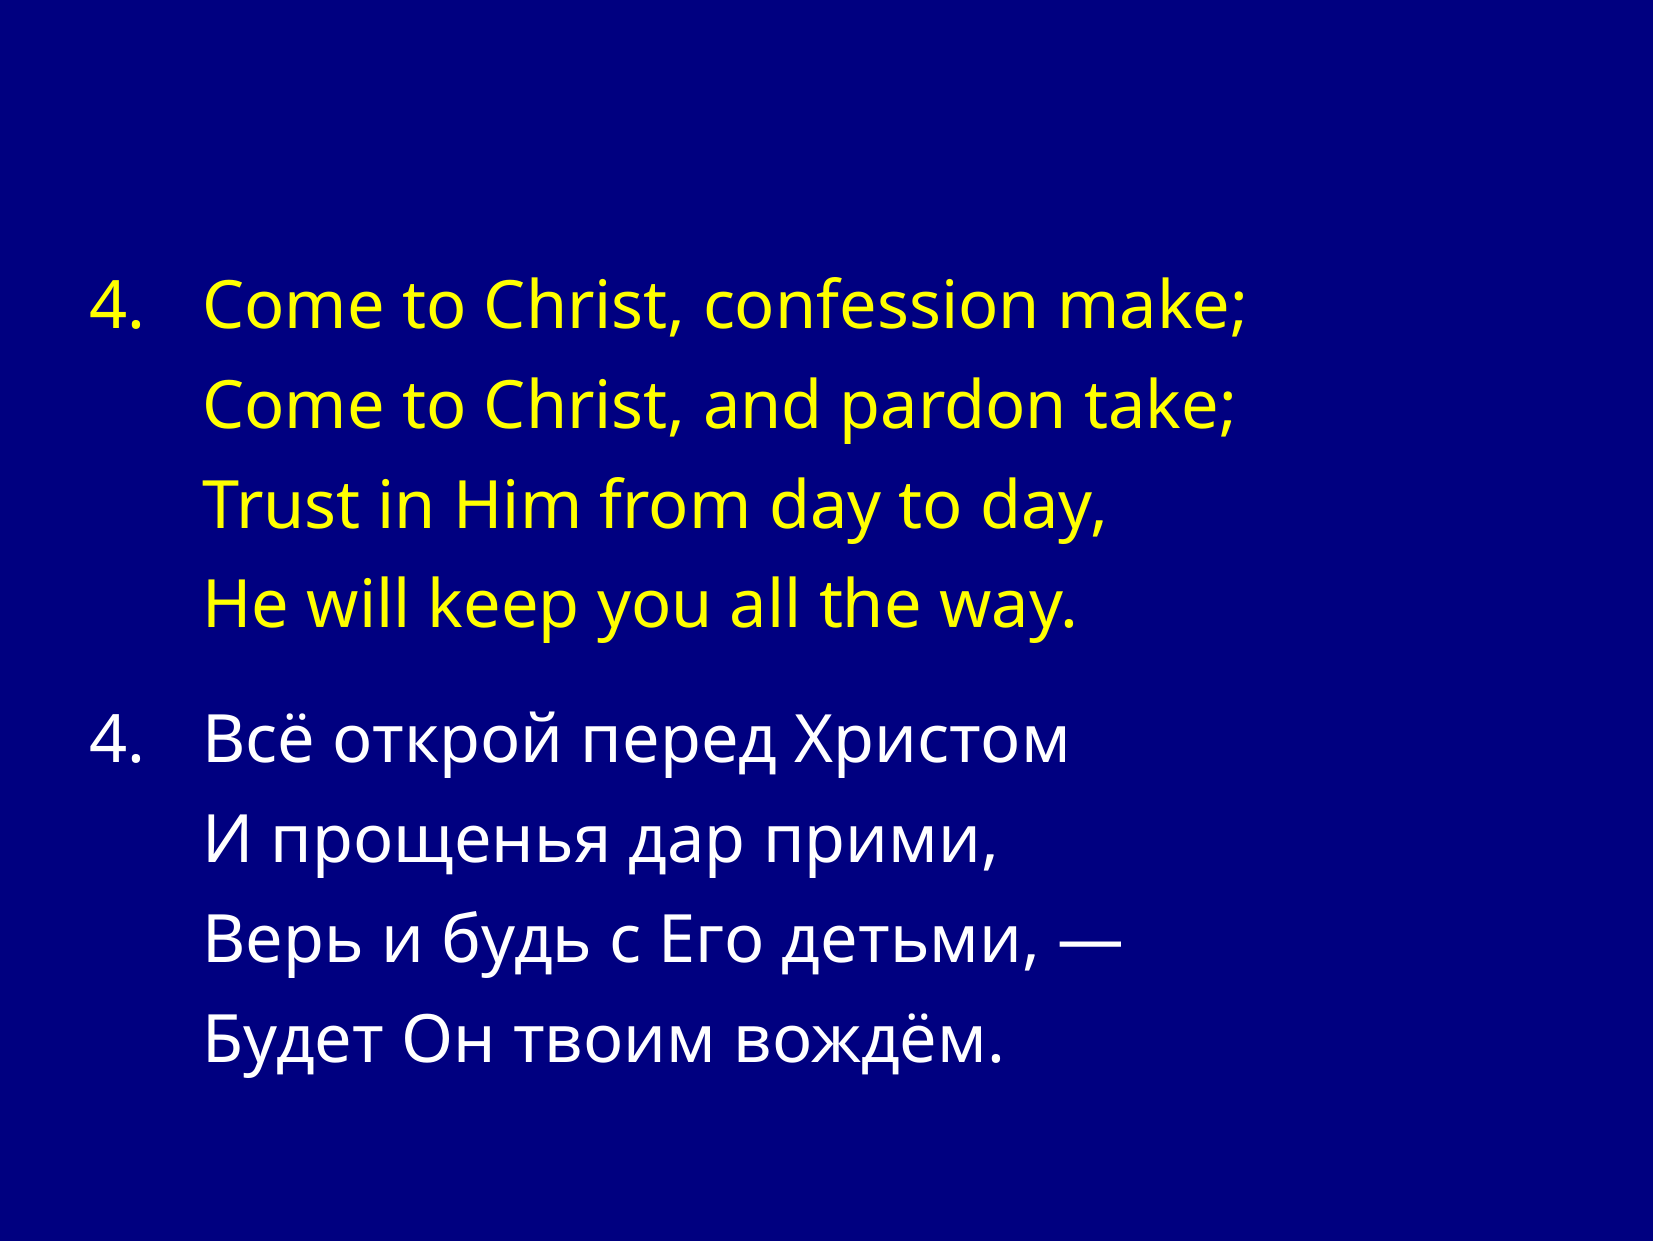

4.	Come to Christ, confession make;
	Come to Christ, and pardon take;
	Trust in Him from day to day,
	He will keep you all the way.
4.	Всё открой перед Христом
	И прощенья дар прими,
	Верь и будь с Его детьми, —
	Будет Он твоим вождём.